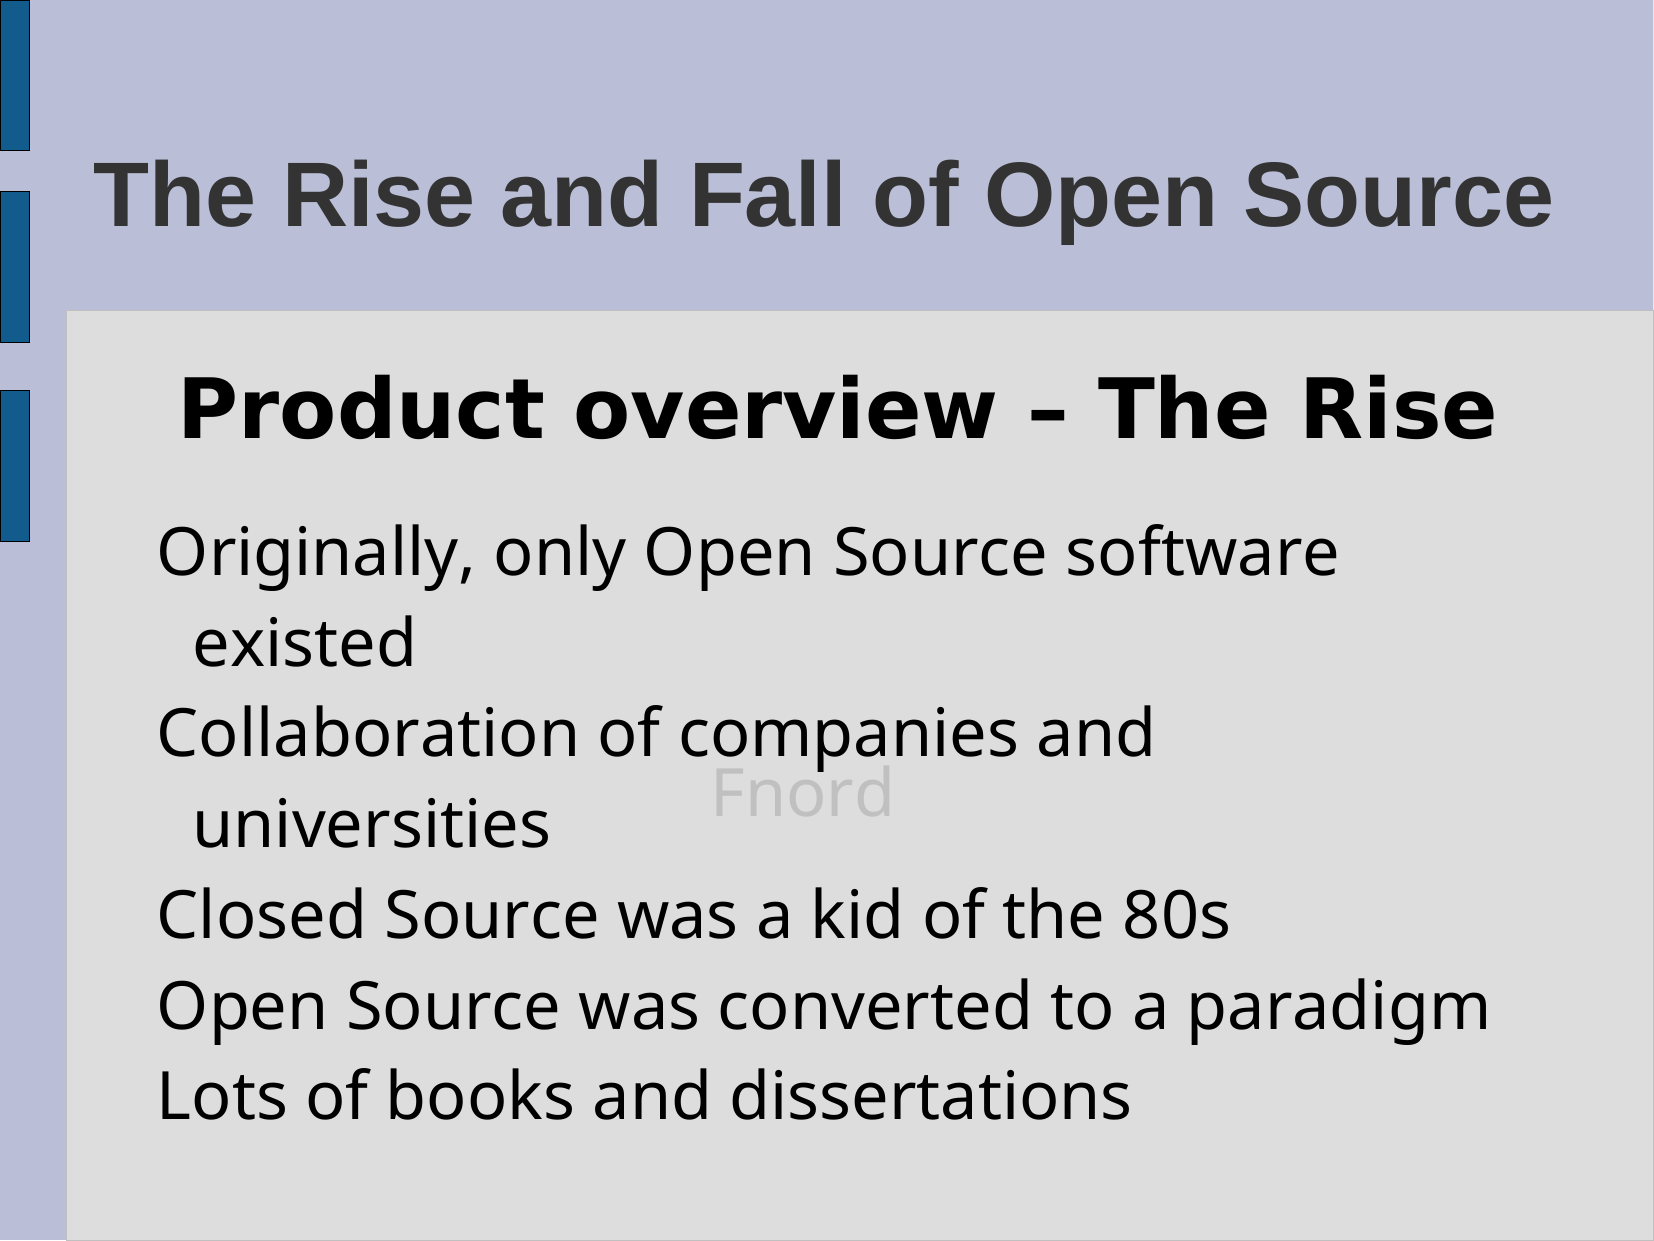

# The Rise and Fall of Open Source
Product overview – The Rise
Originally, only Open Source software existed
Collaboration of companies and universities
Closed Source was a kid of the 80s
Open Source was converted to a paradigm
Lots of books and dissertations
Fnord